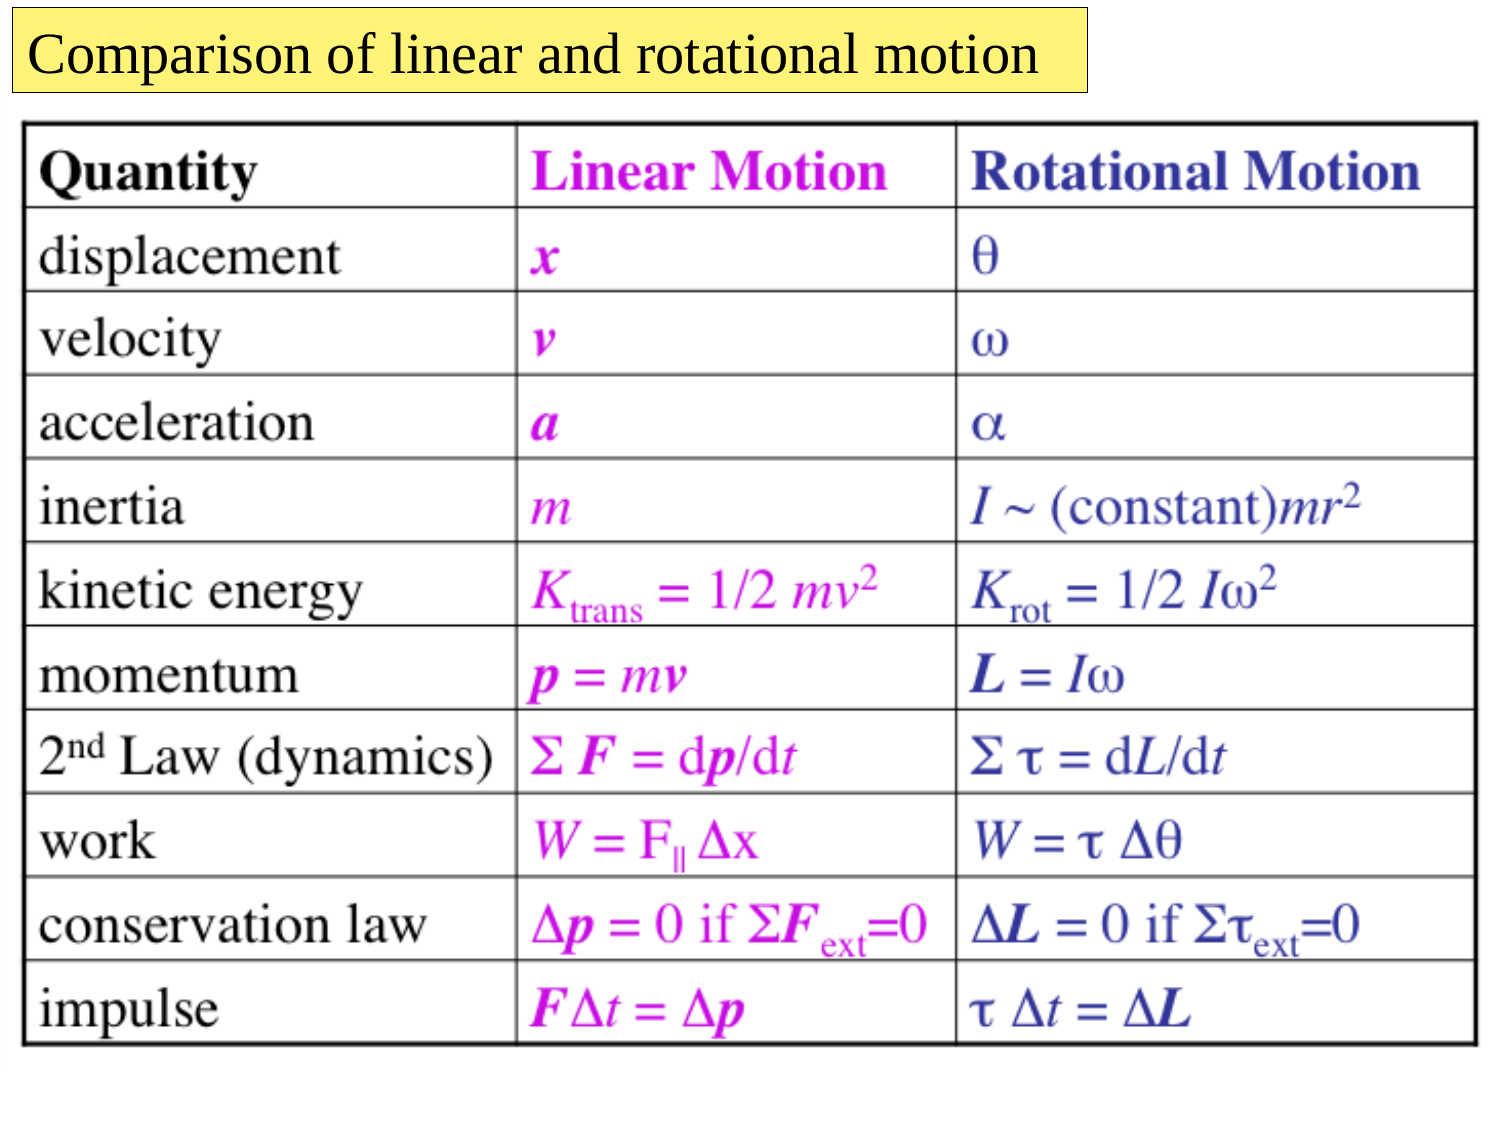

# Comparison of linear and rotational motion